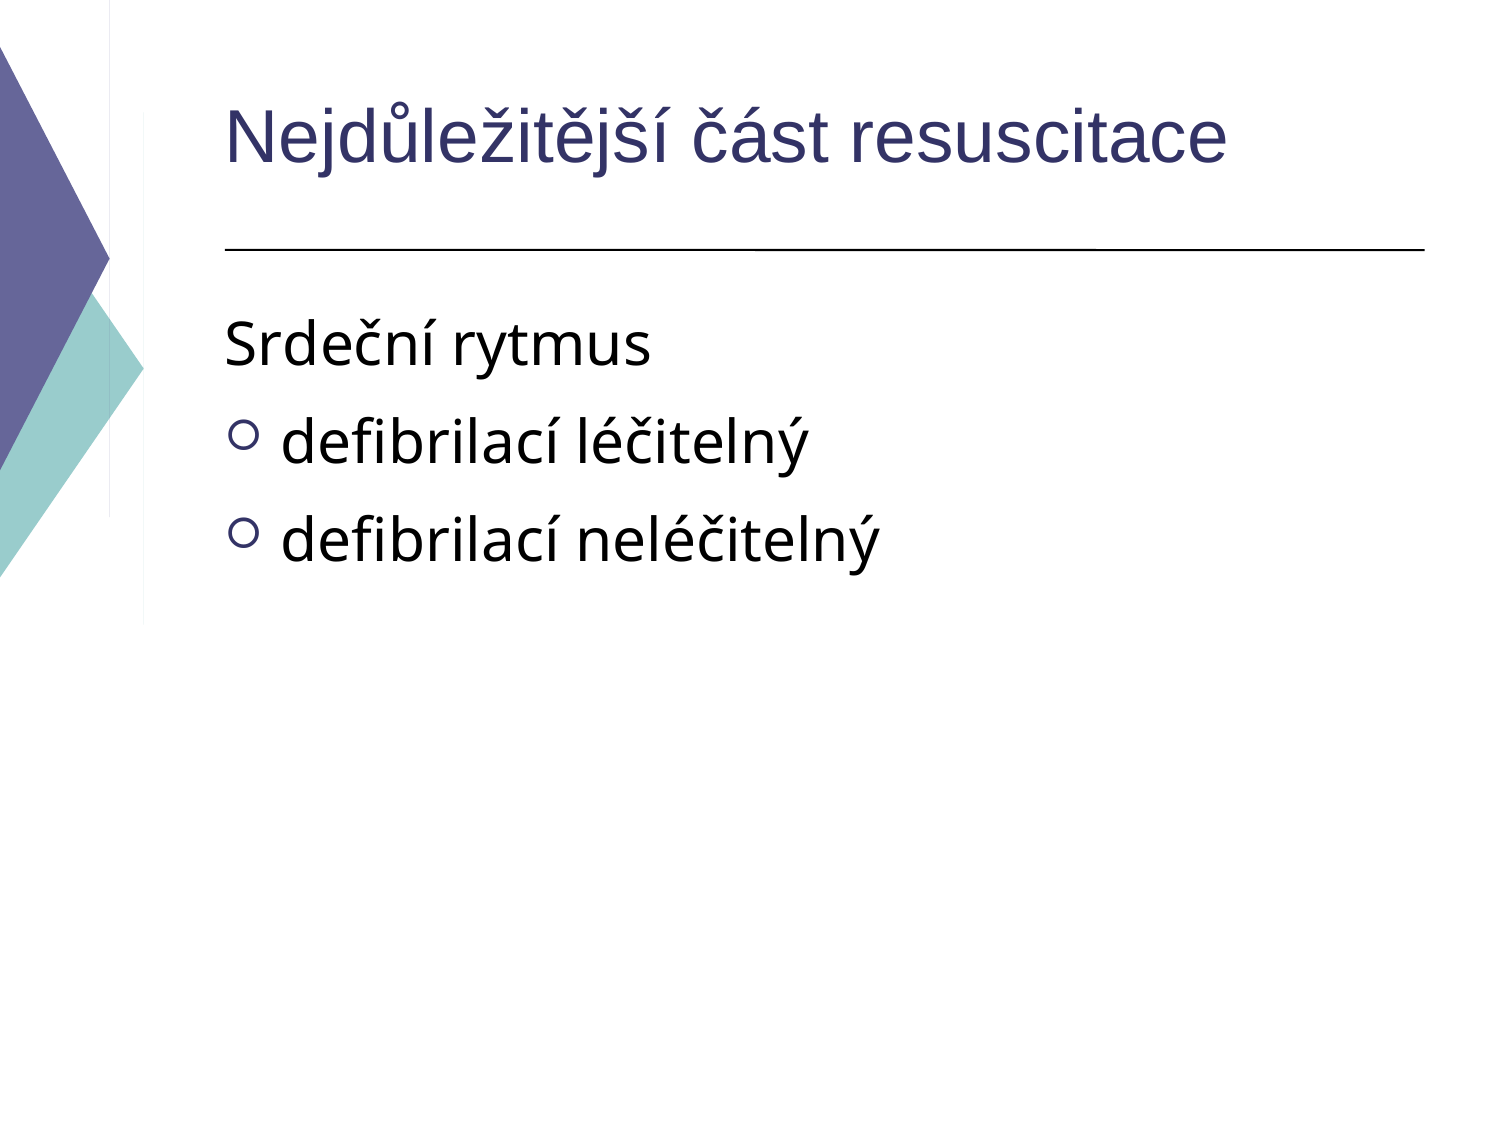

# Nejdůležitější část resuscitace
Srdeční rytmus
defibrilací léčitelný
defibrilací neléčitelný